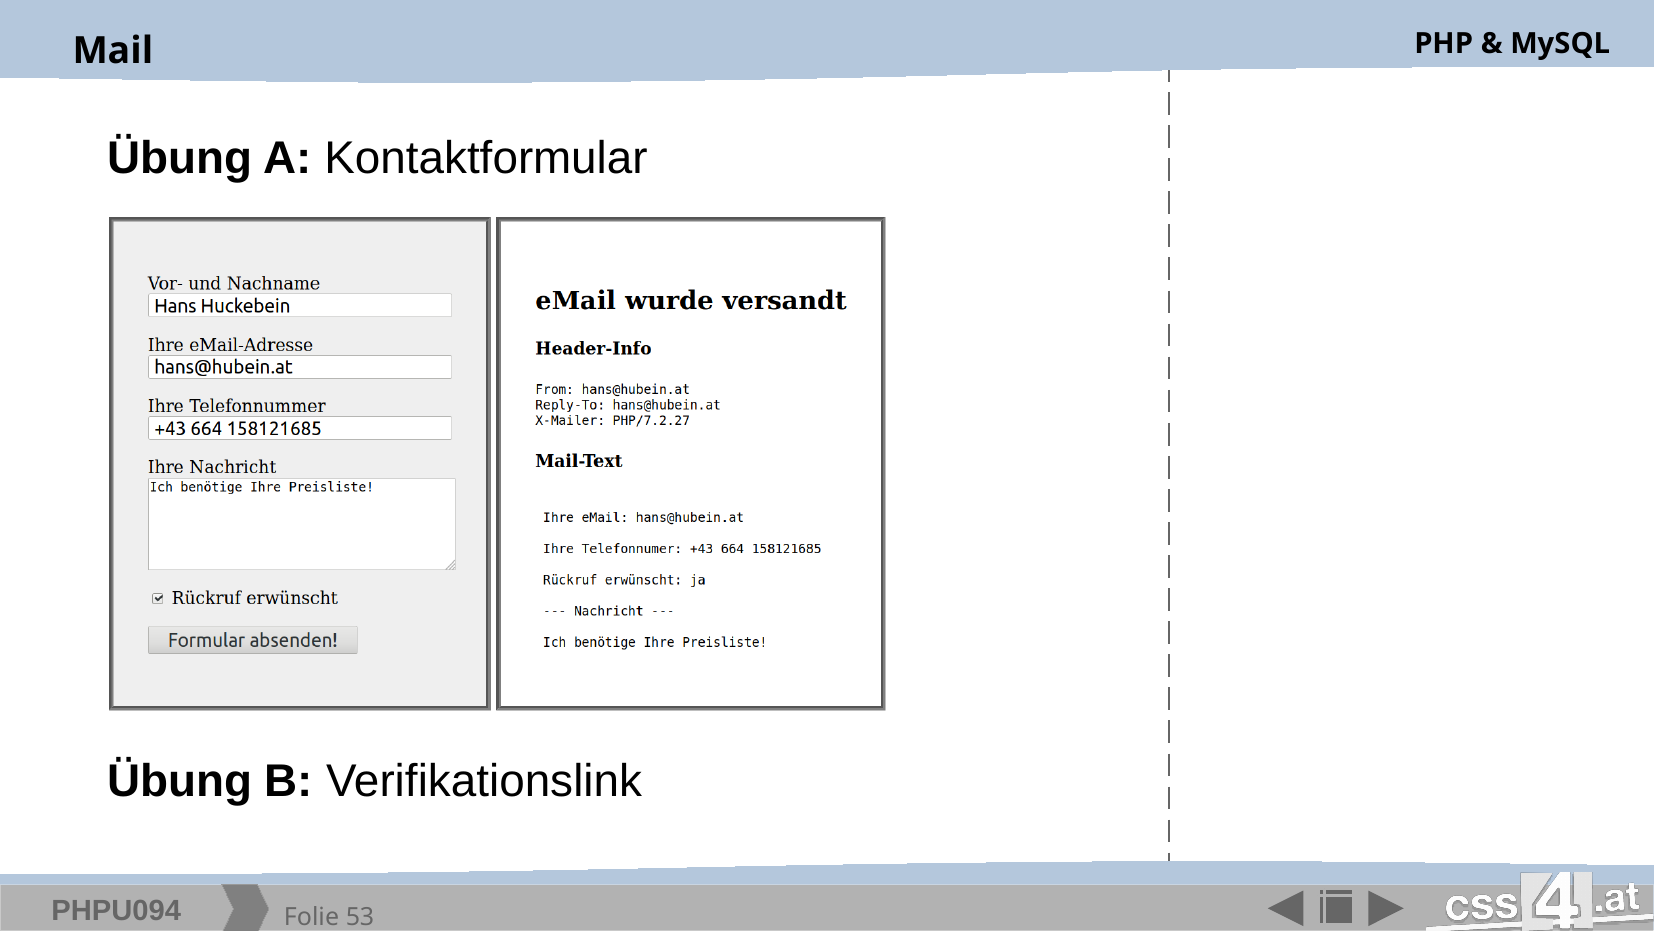

PHP & MySQL
Mail
Übung A: Kontaktformular
Übung B: Verifikationslink
PHPU094
Folie